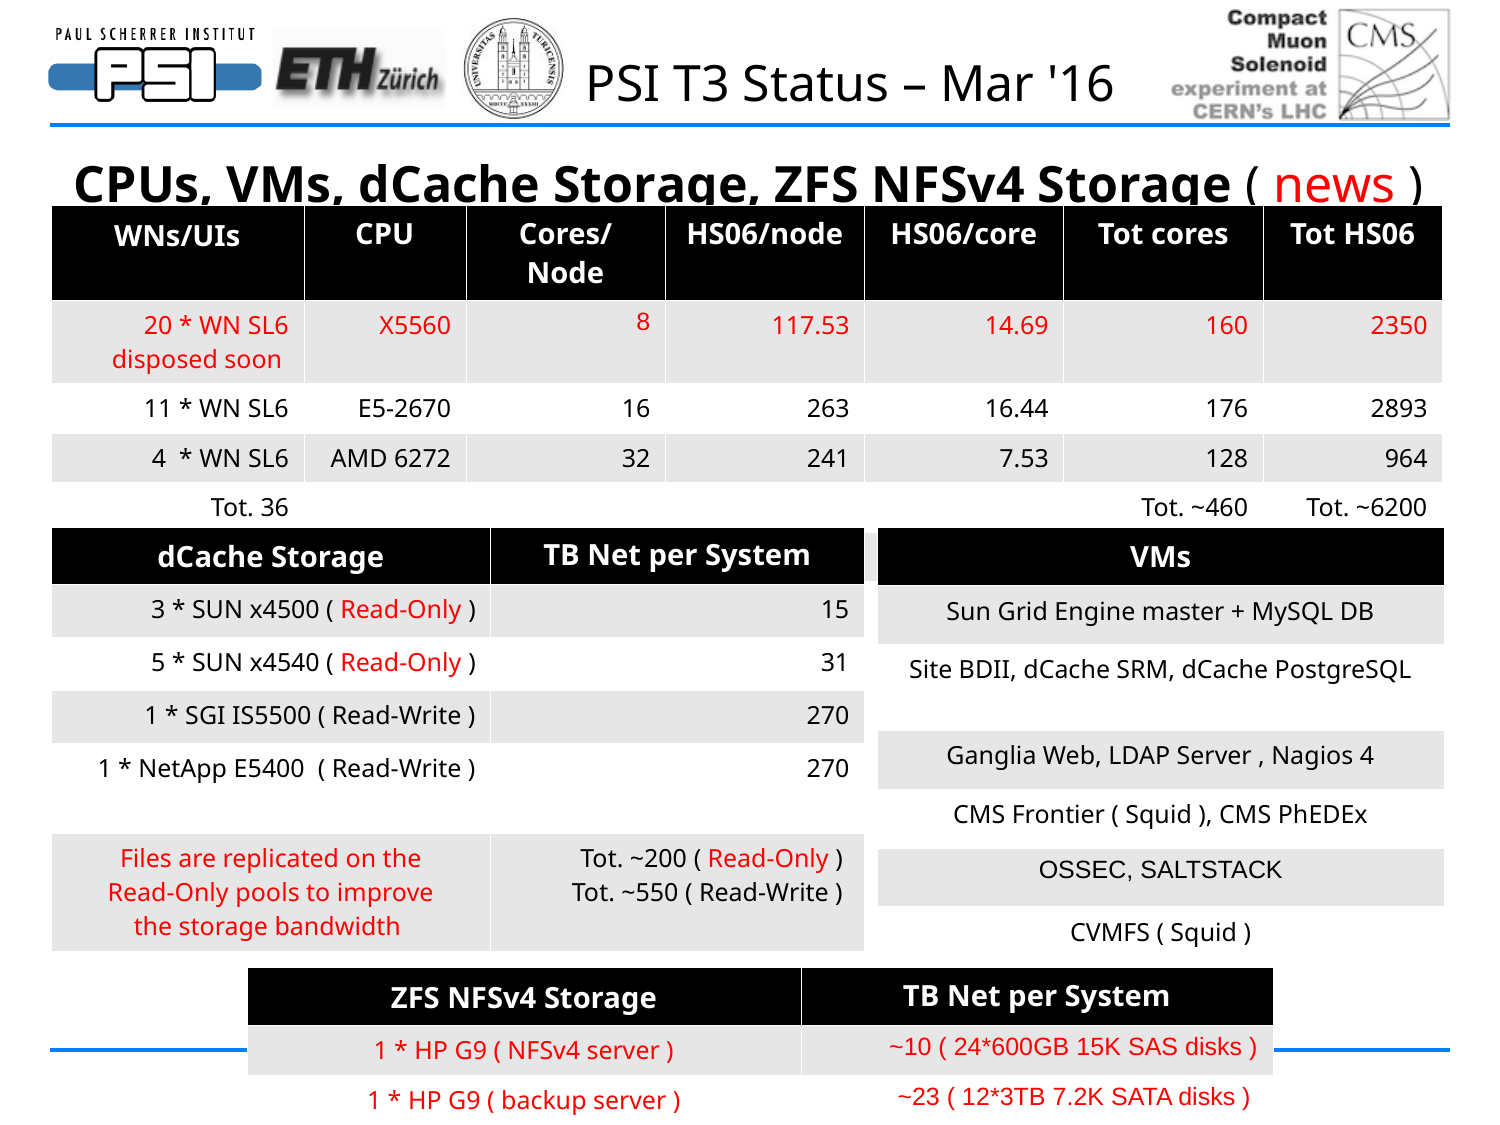

CPUs, VMs, dCache Storage, ZFS NFSv4 Storage ( news )
| WNs/UIs | CPU | Cores/Node | HS06/node | HS06/core | Tot cores | Tot HS06 |
| --- | --- | --- | --- | --- | --- | --- |
| 20 \* WN SL6 disposed soon | X5560 | 8 | 117.53 | 14.69 | 160 | 2350 |
| 11 \* WN SL6 | E5-2670 | 16 | 263 | 16.44 | 176 | 2893 |
| 4 \* WN SL6 | AMD 6272 | 32 | 241 | 7.53 | 128 | 964 |
| Tot. 36 | | | | | Tot. ~460 | Tot. ~6200 |
| 6 \* UI SL6 | AMD 6272 | 32 | 241 | 7.53 | 192 | 1446 |
| VMs |
| --- |
| Sun Grid Engine master + MySQL DB |
| Site BDII, dCache SRM, dCache PostgreSQL |
| Ganglia Web, LDAP Server , Nagios 4 |
| CMS Frontier ( Squid ), CMS PhEDEx |
| OSSEC, SALTSTACK |
| CVMFS ( Squid ) |
| dCache Storage | TB Net per System |
| --- | --- |
| 3 \* SUN x4500 ( Read-Only ) | 15 |
| 5 \* SUN x4540 ( Read-Only ) | 31 |
| 1 \* SGI IS5500 ( Read-Write ) | 270 |
| 1 \* NetApp E5400 ( Read-Write ) | 270 |
| Files are replicated on the Read-Only pools to improve the storage bandwidth | Tot. ~200 ( Read-Only ) Tot. ~550 ( Read-Write ) |
| ZFS NFSv4 Storage | TB Net per System |
| --- | --- |
| 1 \* HP G9 ( NFSv4 server ) | ~10 ( 24\*600GB 15K SAS disks ) |
| 1 \* HP G9 ( backup server ) | ~23 ( 12\*3TB 7.2K SATA disks ) |